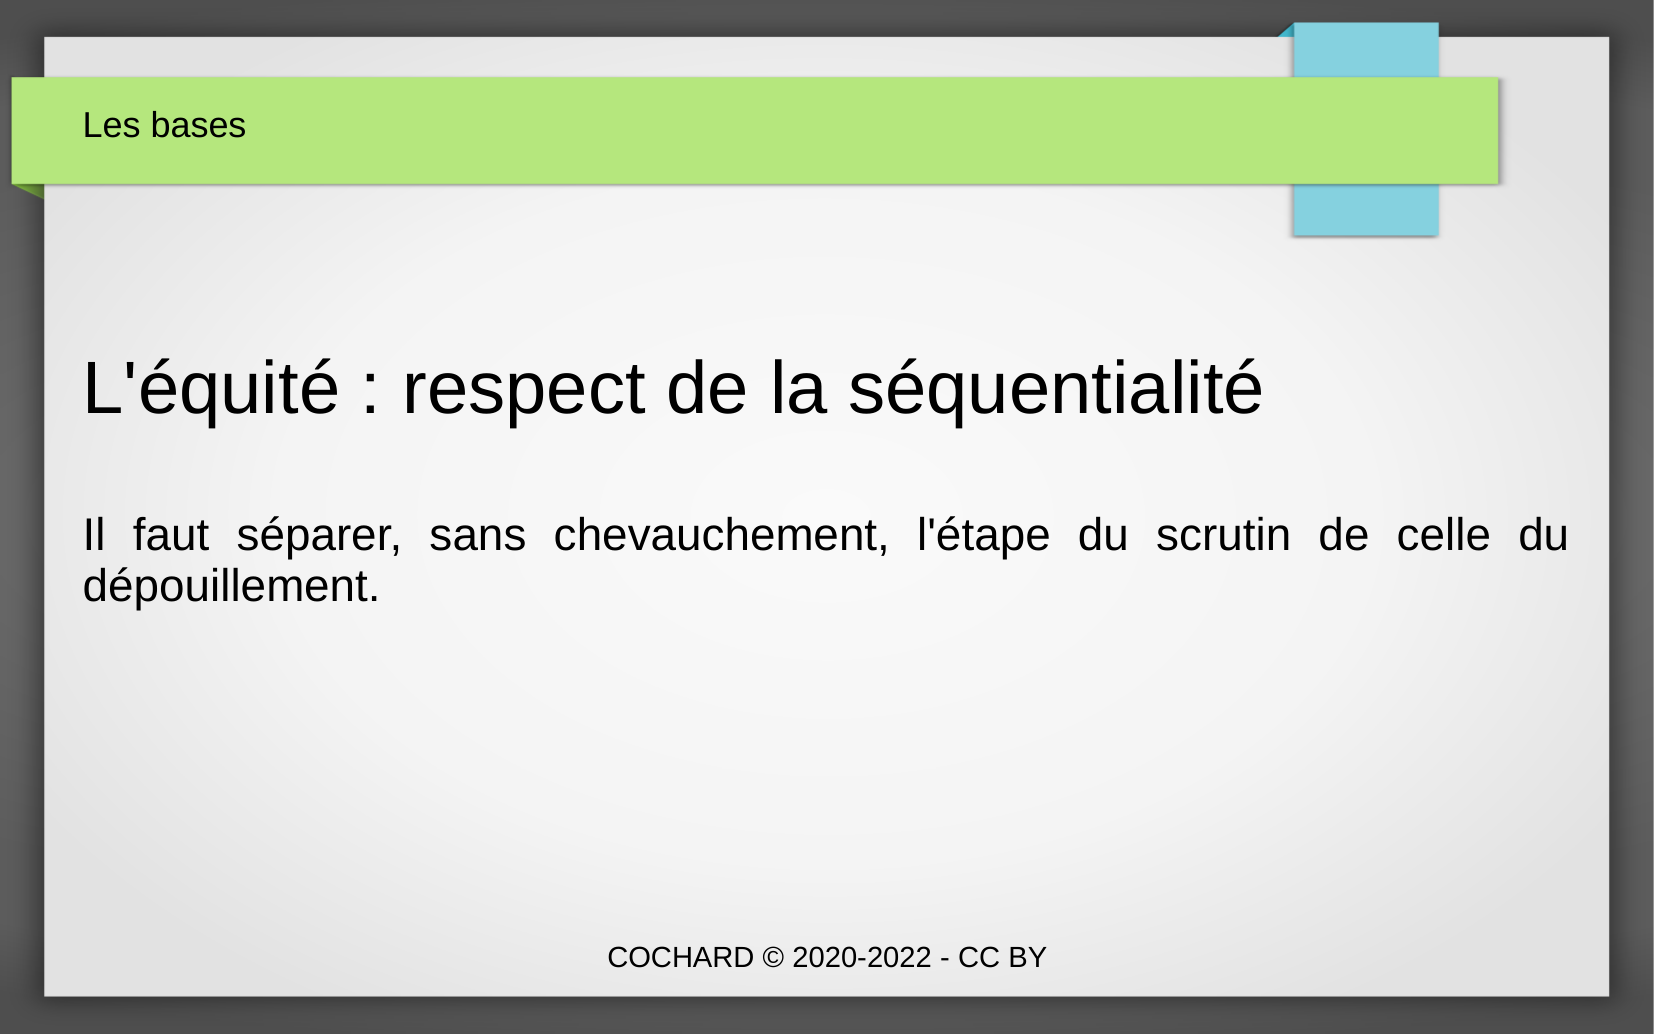

# Les bases
L'équité : respect de la séquentialité
Il faut séparer, sans chevauchement, l'étape du scrutin de celle du dépouillement.
COCHARD © 2020-2022 - CC BY